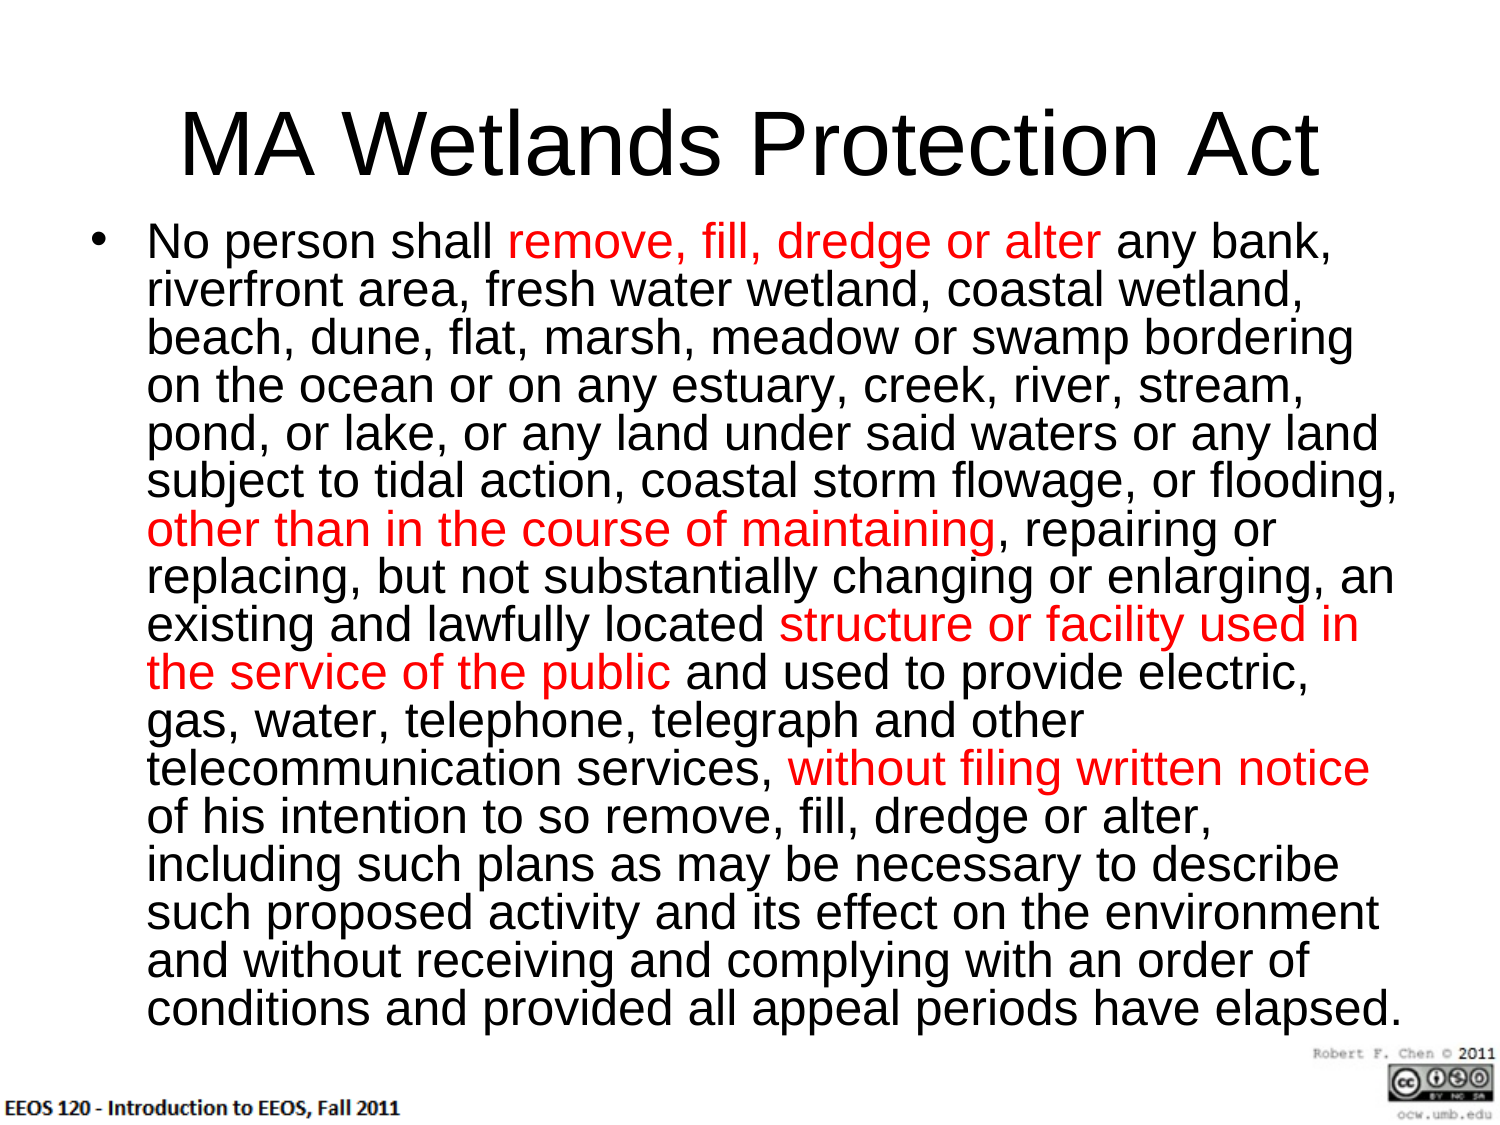

# MA Wetlands Protection Act
No person shall remove, fill, dredge or alter any bank, riverfront area, fresh water wetland, coastal wetland, beach, dune, flat, marsh, meadow or swamp bordering on the ocean or on any estuary, creek, river, stream, pond, or lake, or any land under said waters or any land subject to tidal action, coastal storm flowage, or flooding, other than in the course of maintaining, repairing or replacing, but not substantially changing or enlarging, an existing and lawfully located structure or facility used in the service of the public and used to provide electric, gas, water, telephone, telegraph and other telecommunication services, without filing written notice of his intention to so remove, fill, dredge or alter, including such plans as may be necessary to describe such proposed activity and its effect on the environment and without receiving and complying with an order of conditions and provided all appeal periods have elapsed.